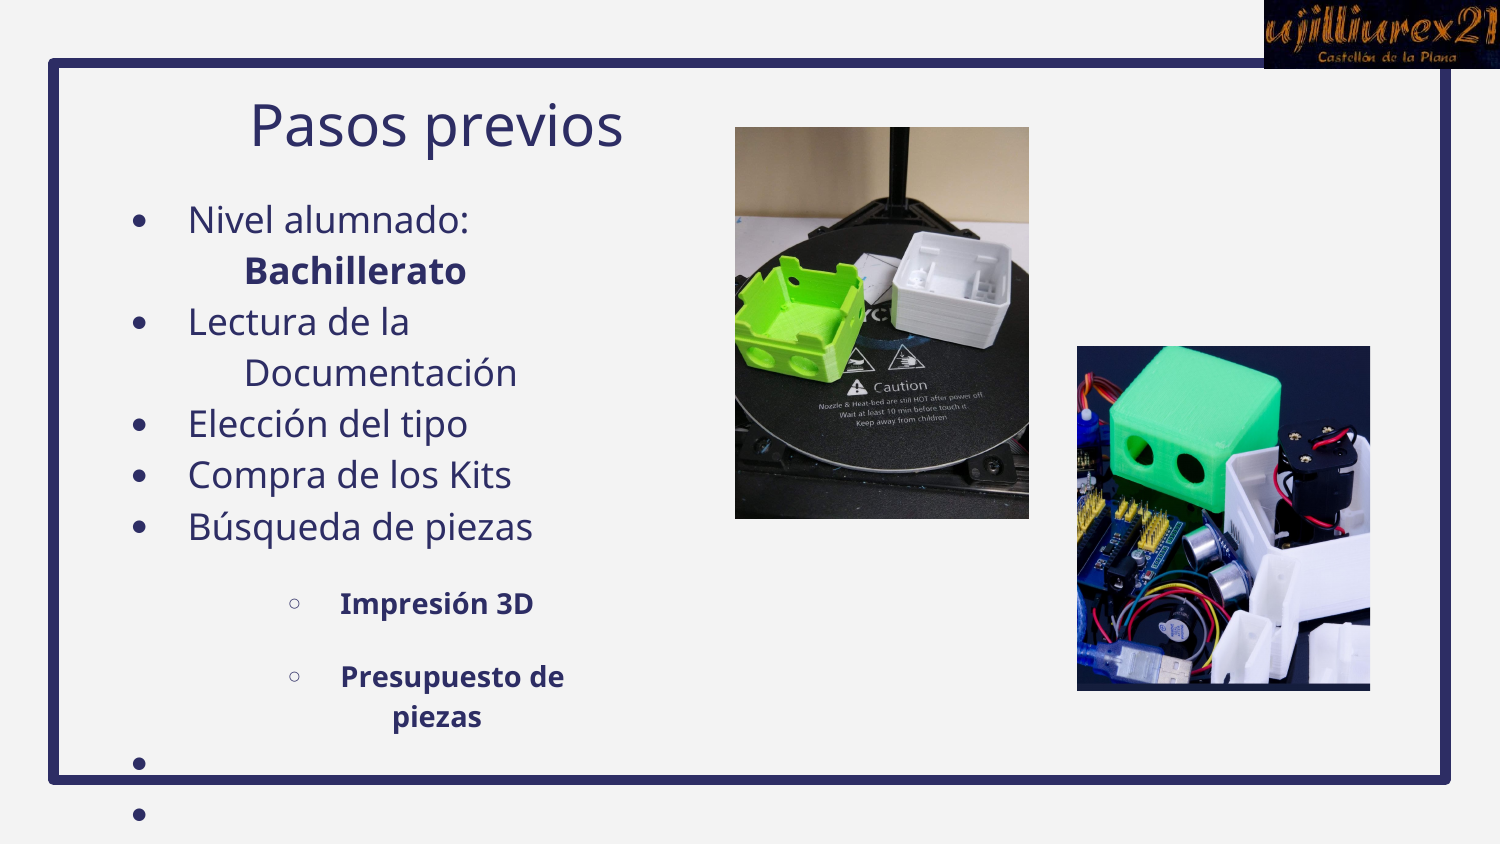

# Pasos previos
Nivel alumnado: Bachillerato
Lectura de la Documentación
Elección del tipo
Compra de los Kits
Búsqueda de piezas
Impresión 3D
Presupuesto de piezas